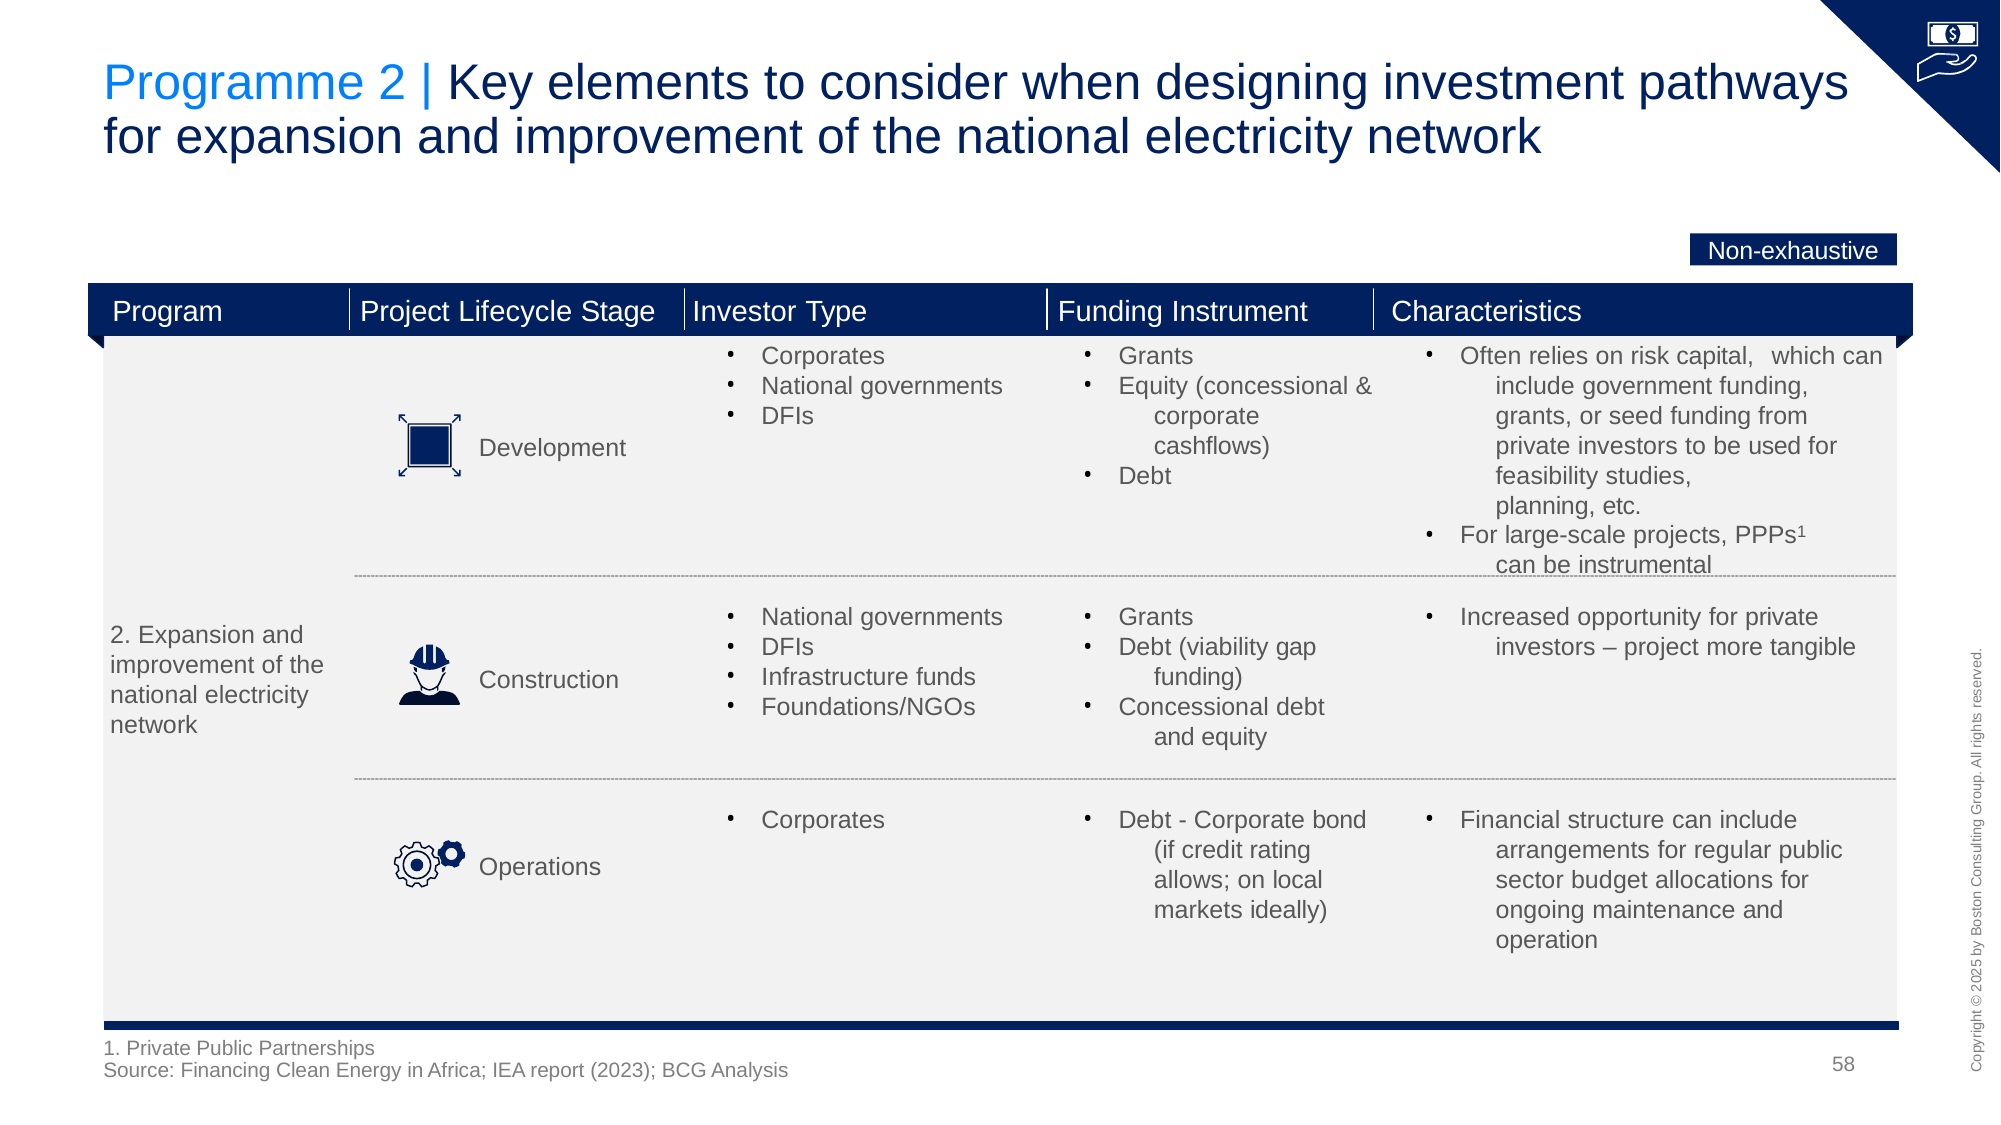

# Programme 2 | Key elements to consider when designing investment pathways for expansion and improvement of the national electricity network
Non-exhaustive
Program
Project Lifecycle Stage
Investor Type
Funding Instrument
Characteristics
Corporates
National governments
DFIs
Grants
Equity (concessional & corporate cashflows)
Debt
Often relies on risk capital, which can include government funding, grants, or seed funding from private investors to be used for feasibility studies,
planning, etc.
For large-scale projects, PPPs1
can be instrumental
Development
National governments
DFIs
Infrastructure funds
Foundations/NGOs
Grants
Debt (viability gap funding)
Concessional debt and equity
Increased opportunity for private investors – project more tangible
2. Expansion and improvement of the national electricity network
Construction
Corporates
Debt - Corporate bond (if credit rating allows; on local markets ideally)
Financial structure can include arrangements for regular public sector budget allocations for ongoing maintenance and operation
Operations
1. Private Public Partnerships
Source: Financing Clean Energy in Africa; IEA report (2023); BCG Analysis